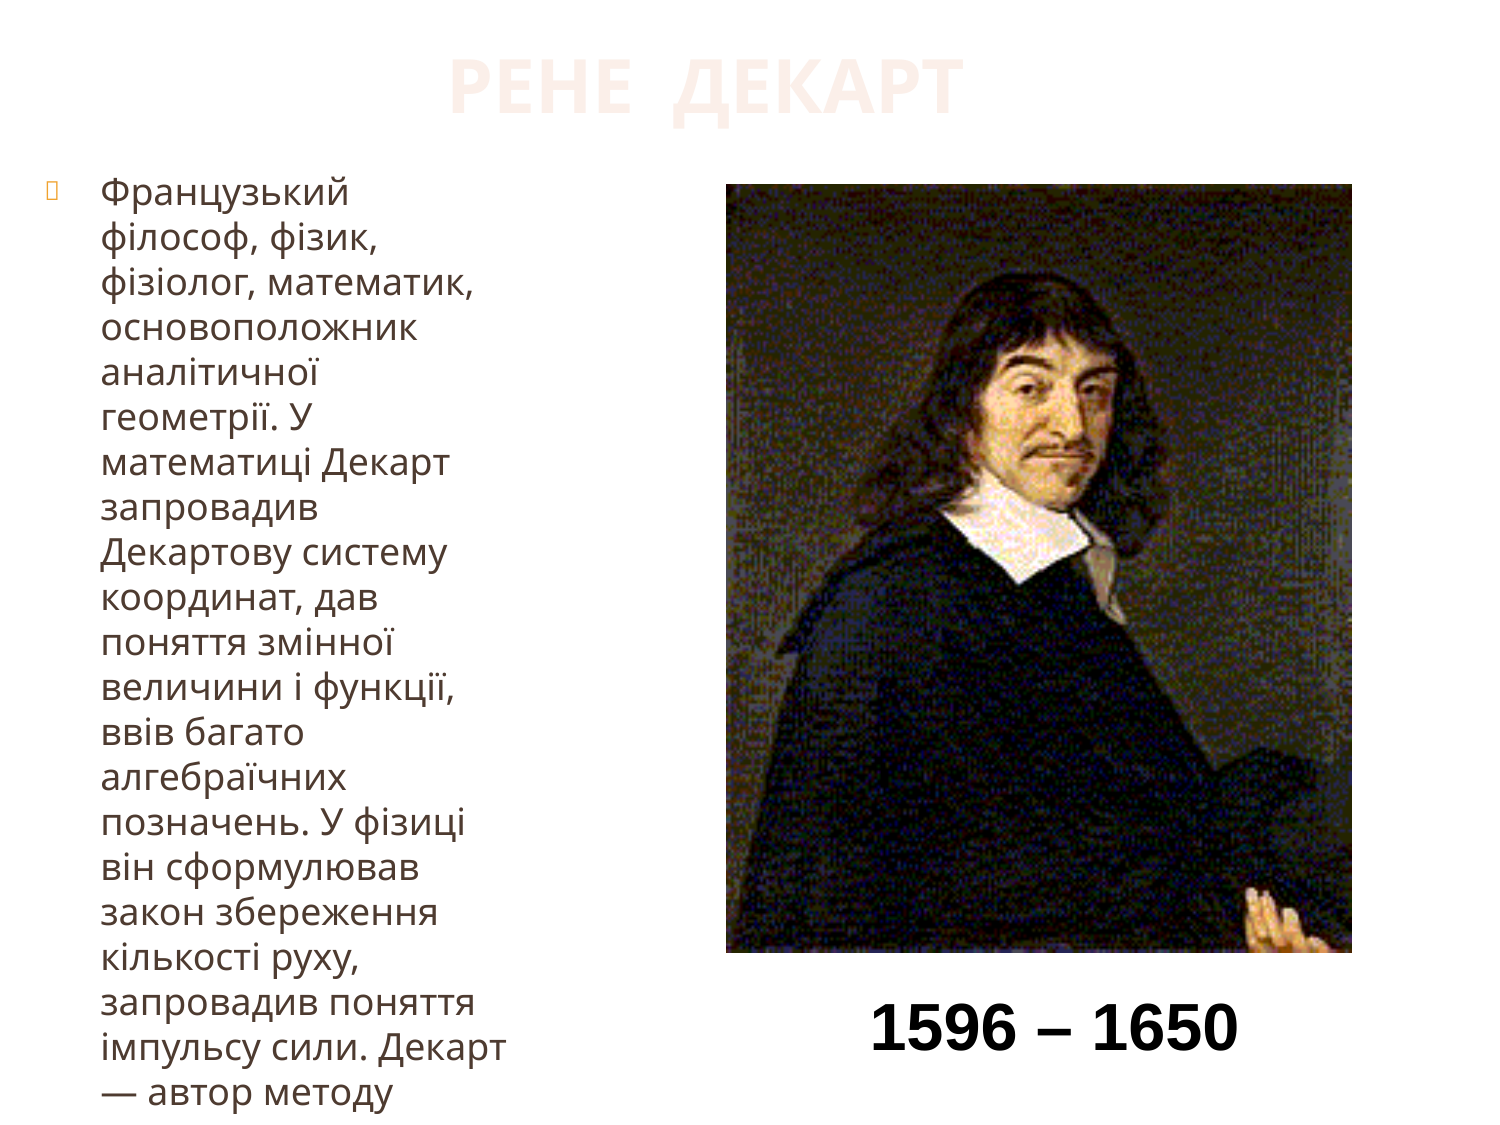

РЕНЕ ДЕКАРТ
# Французький філософ, фізик, фізіолог, математик, основоположник аналітичної геометрії. У математиці Декарт запровадив Декартову систему координат, дав поняття змінної величини і функції, ввів багато алгебраїчних позначень. У фізиці він сформулював закон збереження кількості руху, запровадив поняття імпульсу сили. Декарт — автор методу радикального сумніву в філософії, механіцизму у фізиці, передтеча рефлексології.
 1596 – 1650